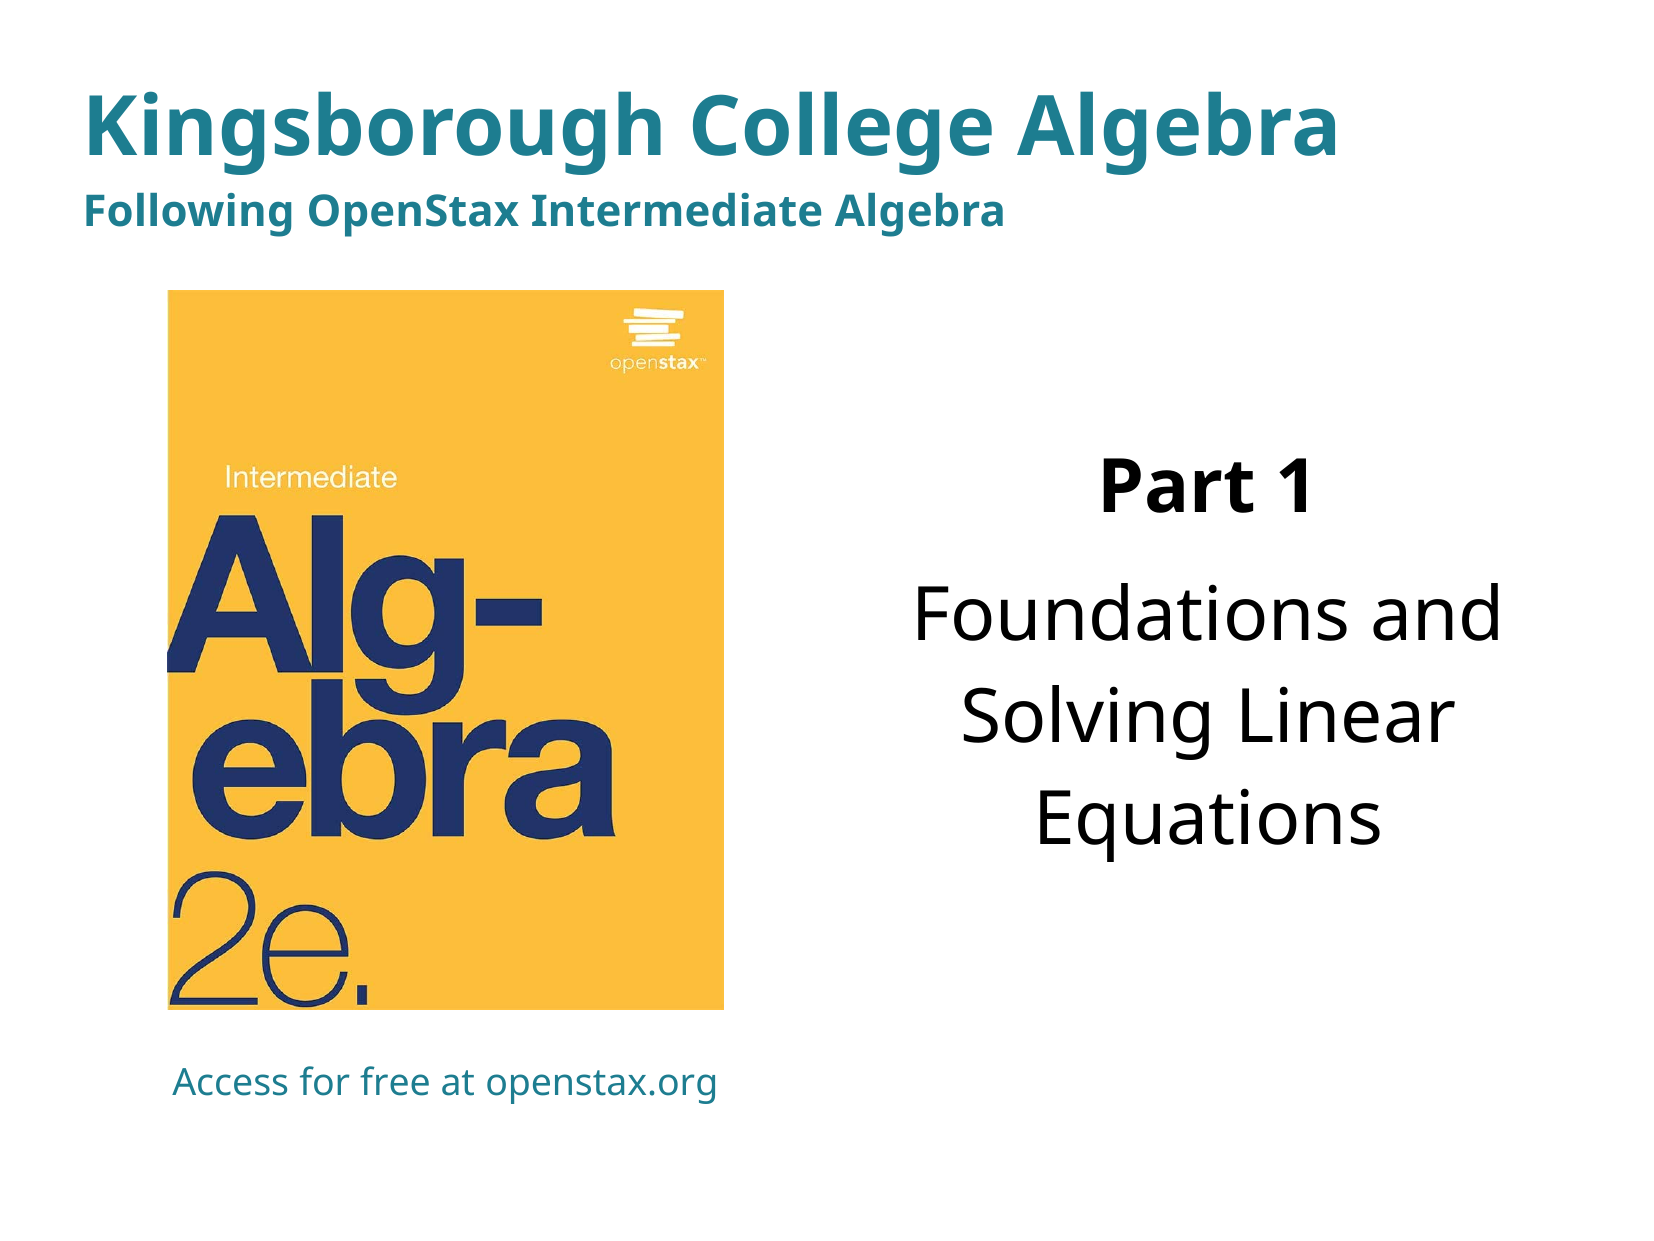

# Kingsborough College Algebra Following OpenStax Intermediate Algebra
Part 1
Foundations and Solving Linear Equations
Access for free at openstax.org